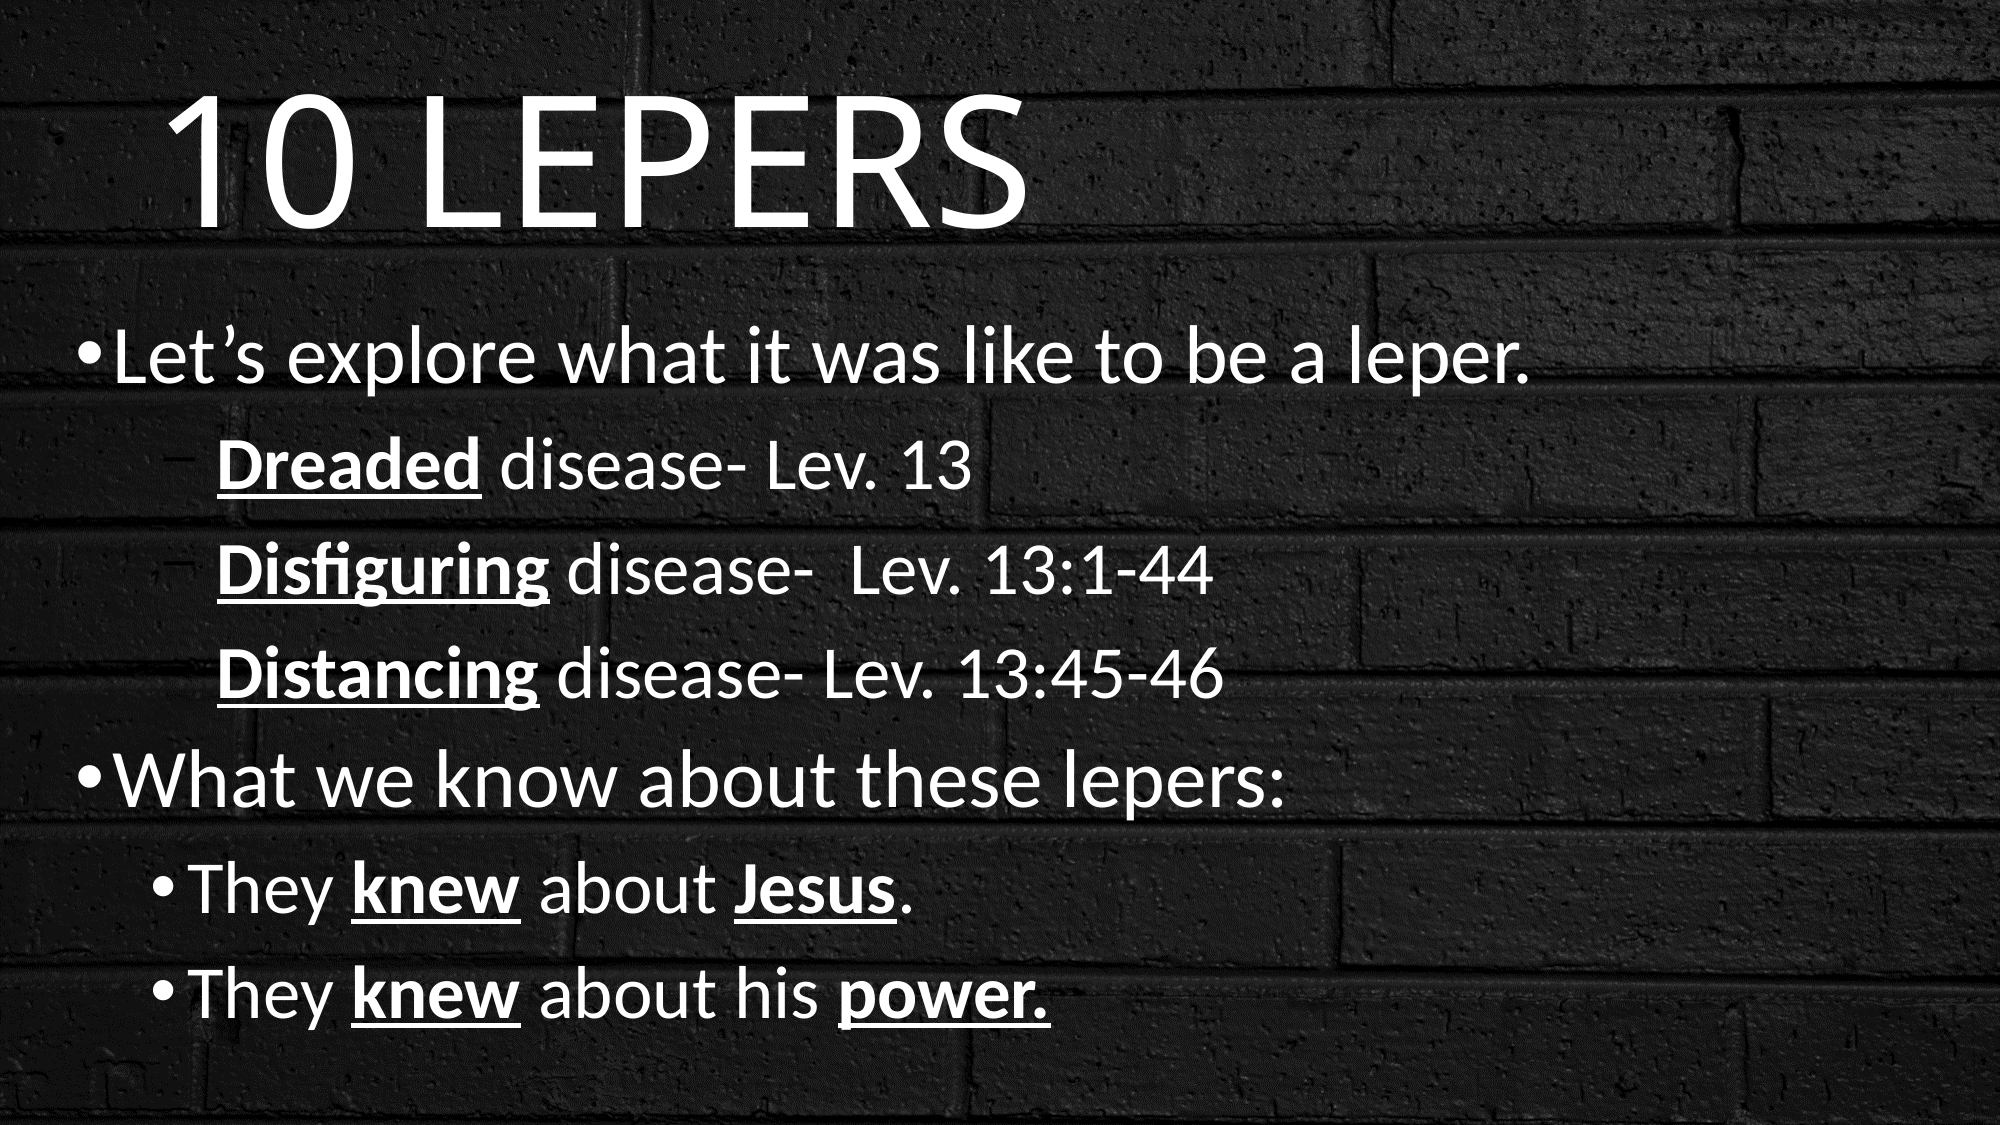

# 10 LEPERS
Let’s explore what it was like to be a leper.
Dreaded disease- Lev. 13
Disfiguring disease- Lev. 13:1-44
Distancing disease- Lev. 13:45-46
What we know about these lepers:
They knew about Jesus.
They knew about his power.